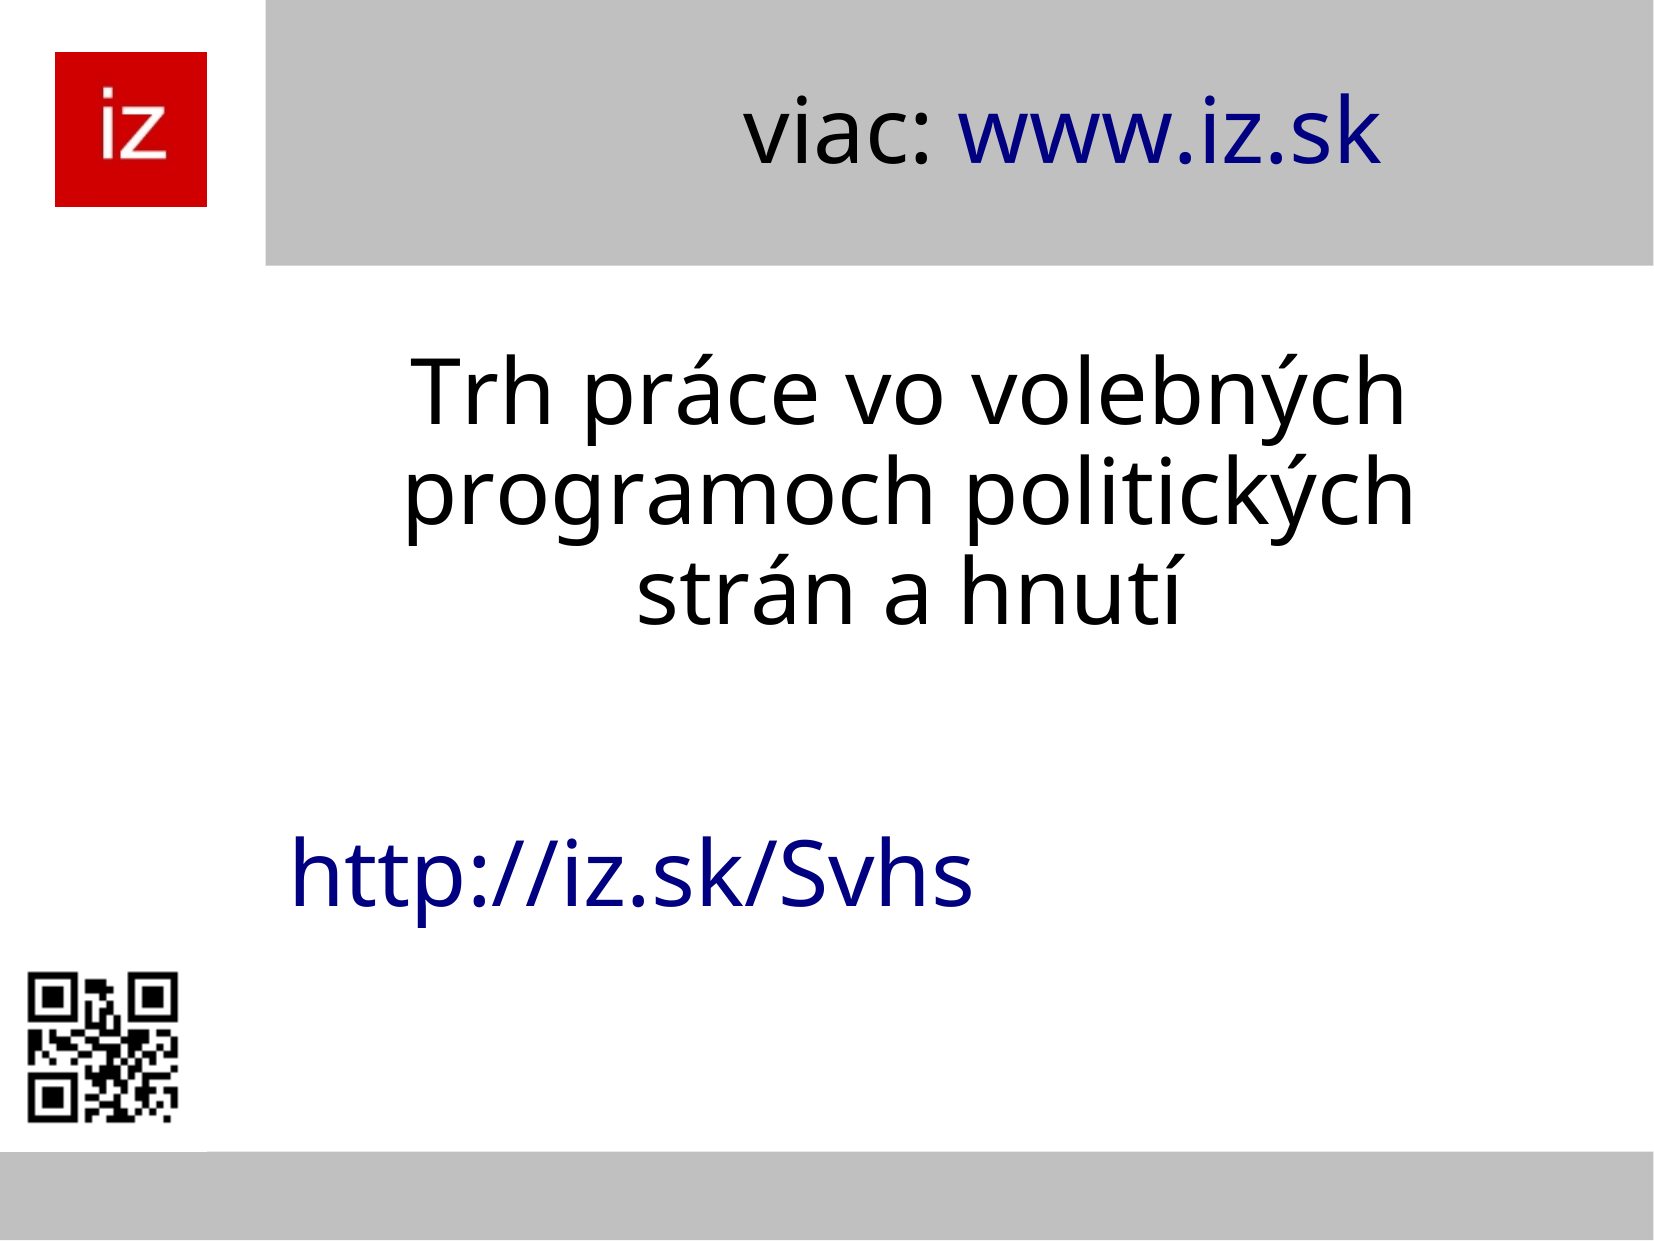

# viac: www.iz.sk
Trh práce vo volebných programoch politických strán a hnutí
http://iz.sk/Svhs